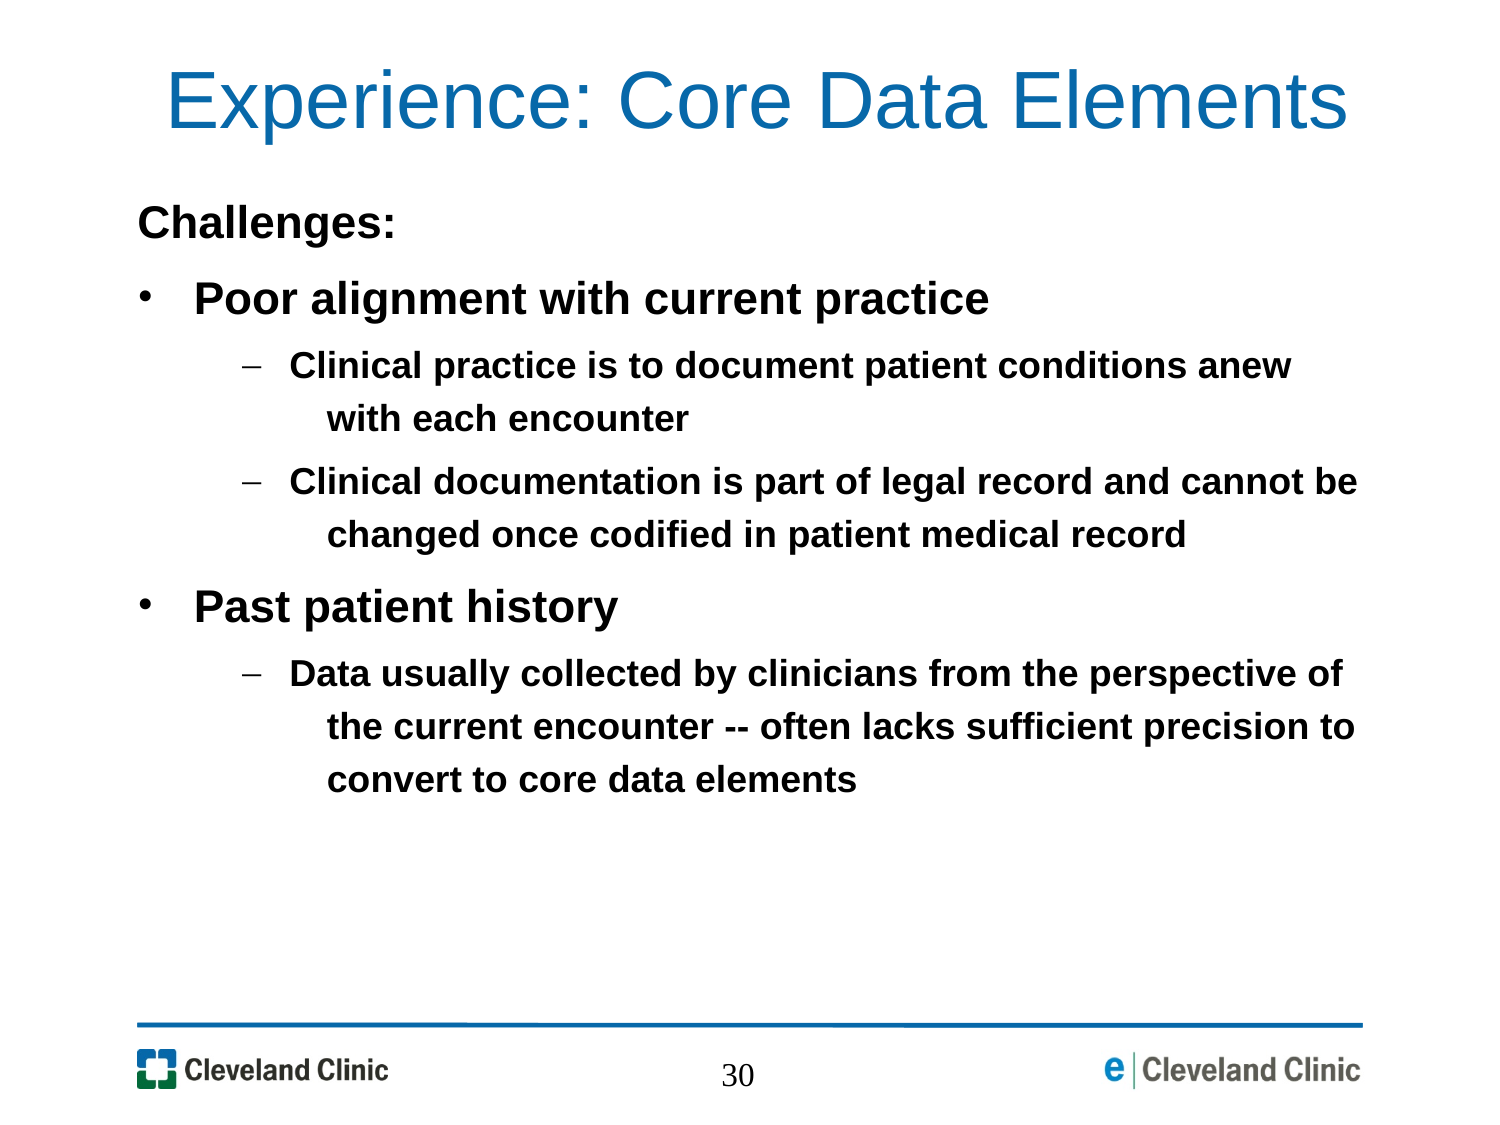

# Experience: Core Data Elements
Challenges:
Poor alignment with current practice
Clinical practice is to document patient conditions anew with each encounter
Clinical documentation is part of legal record and cannot be changed once codified in patient medical record
Past patient history
Data usually collected by clinicians from the perspective of the current encounter -- often lacks sufficient precision to convert to core data elements
30